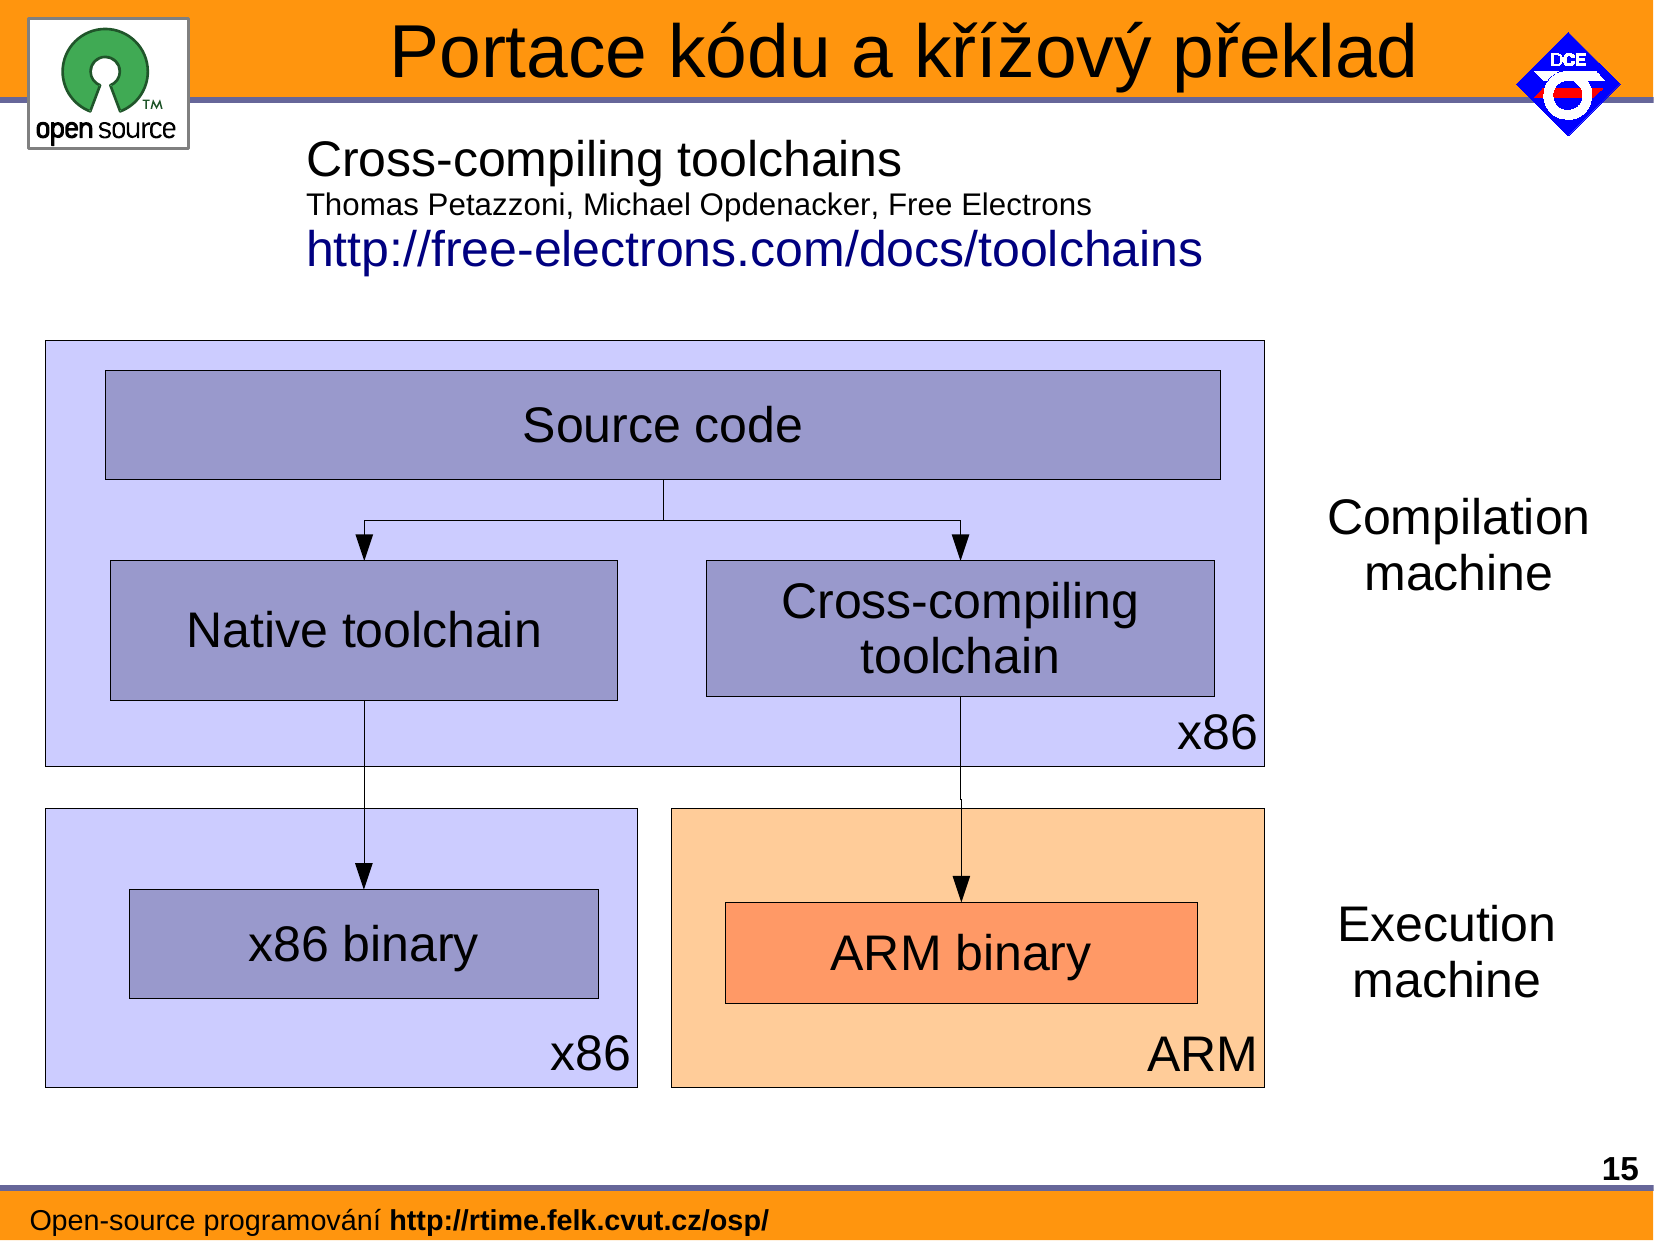

# Portace kódu a křížový překlad
Cross-compiling toolchains
Thomas Petazzoni, Michael Opdenacker, Free Electrons
http://free-electrons.com/docs/toolchains
x86
Source code
Compilation
machine
Cross-compiling
toolchain
Native toolchain
x86
ARM
x86 binary
Execution machine
ARM binary